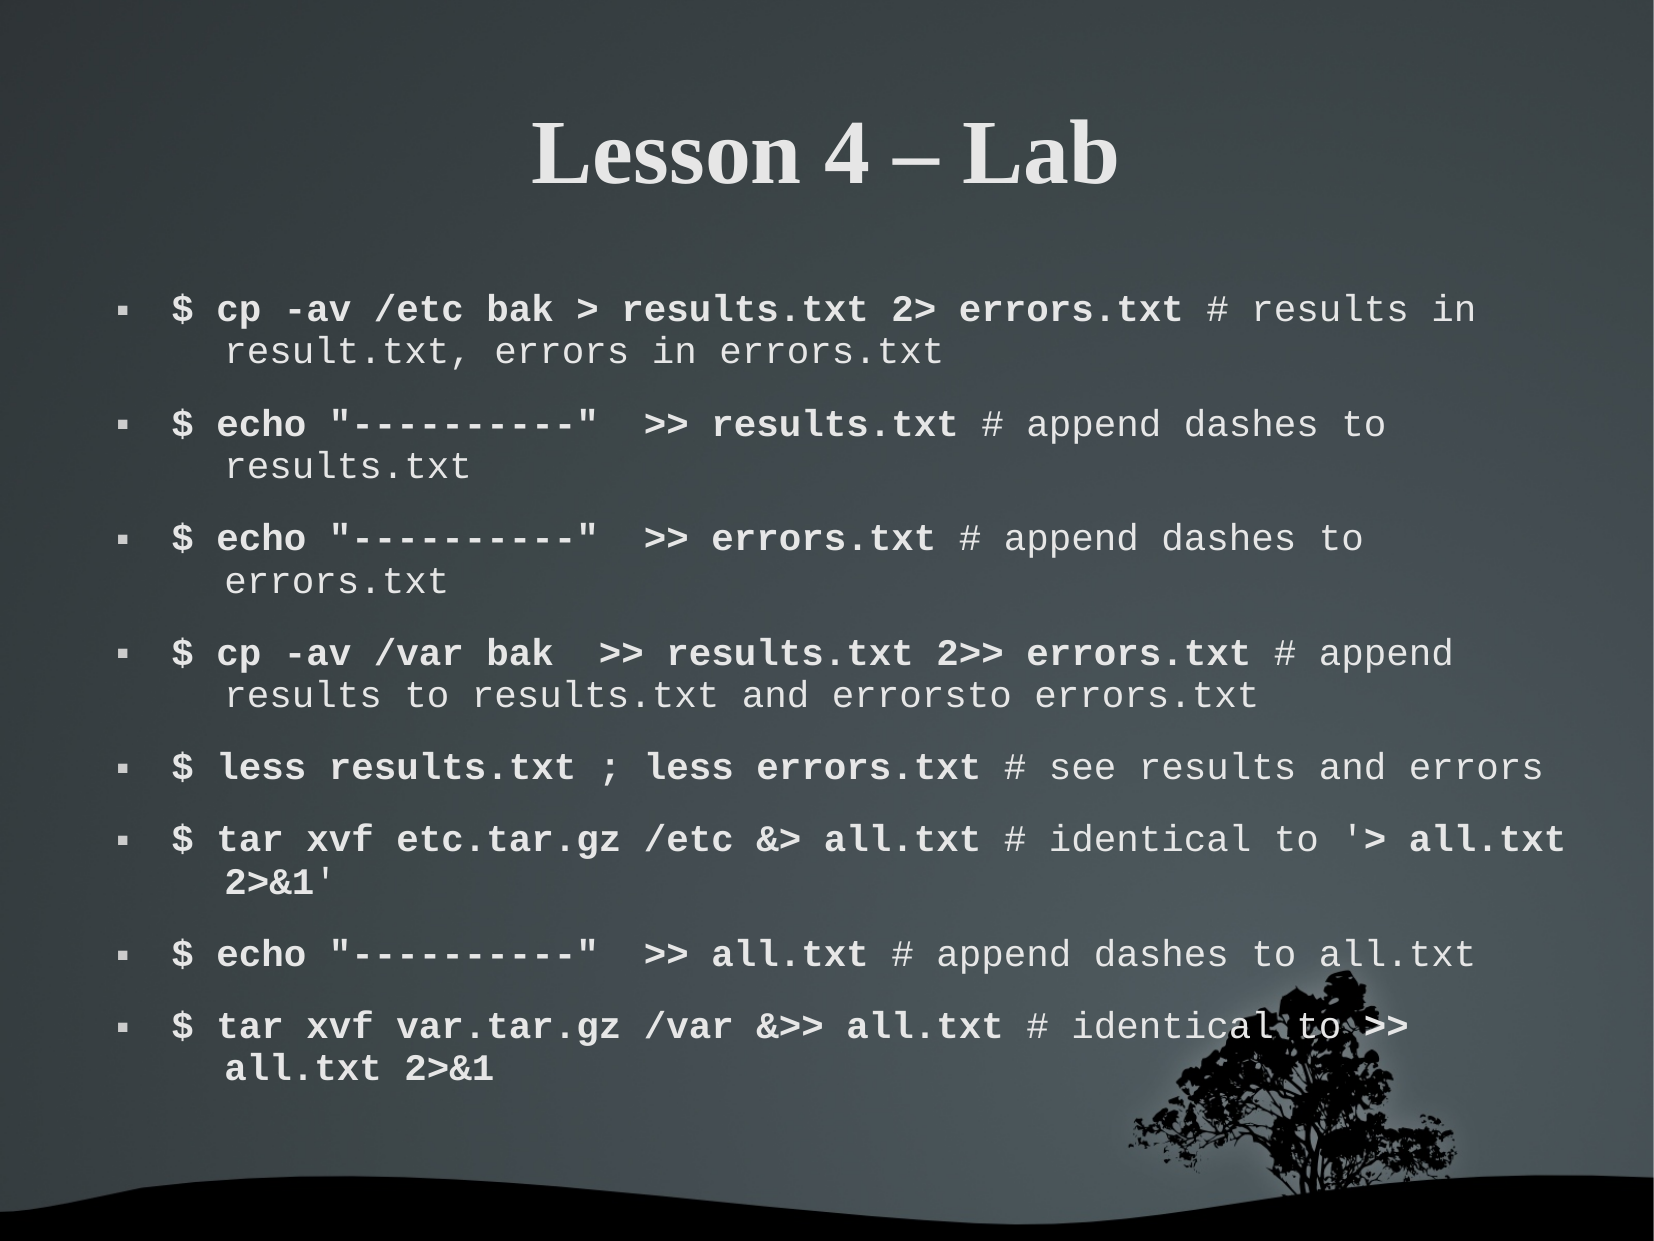

Lesson 4 – Lab
# $ cp -av /etc bak > results.txt 2> errors.txt # results in result.txt, errors in errors.txt
$ echo "----------" >> results.txt # append dashes to results.txt
$ echo "----------" >> errors.txt # append dashes to errors.txt
$ cp -av /var bak >> results.txt 2>> errors.txt # append results to results.txt and errorsto errors.txt
$ less results.txt ; less errors.txt # see results and errors
$ tar xvf etc.tar.gz /etc &> all.txt # identical to '> all.txt 2>&1'
$ echo "----------" >> all.txt # append dashes to all.txt
$ tar xvf var.tar.gz /var &>> all.txt # identical to >> all.txt 2>&1